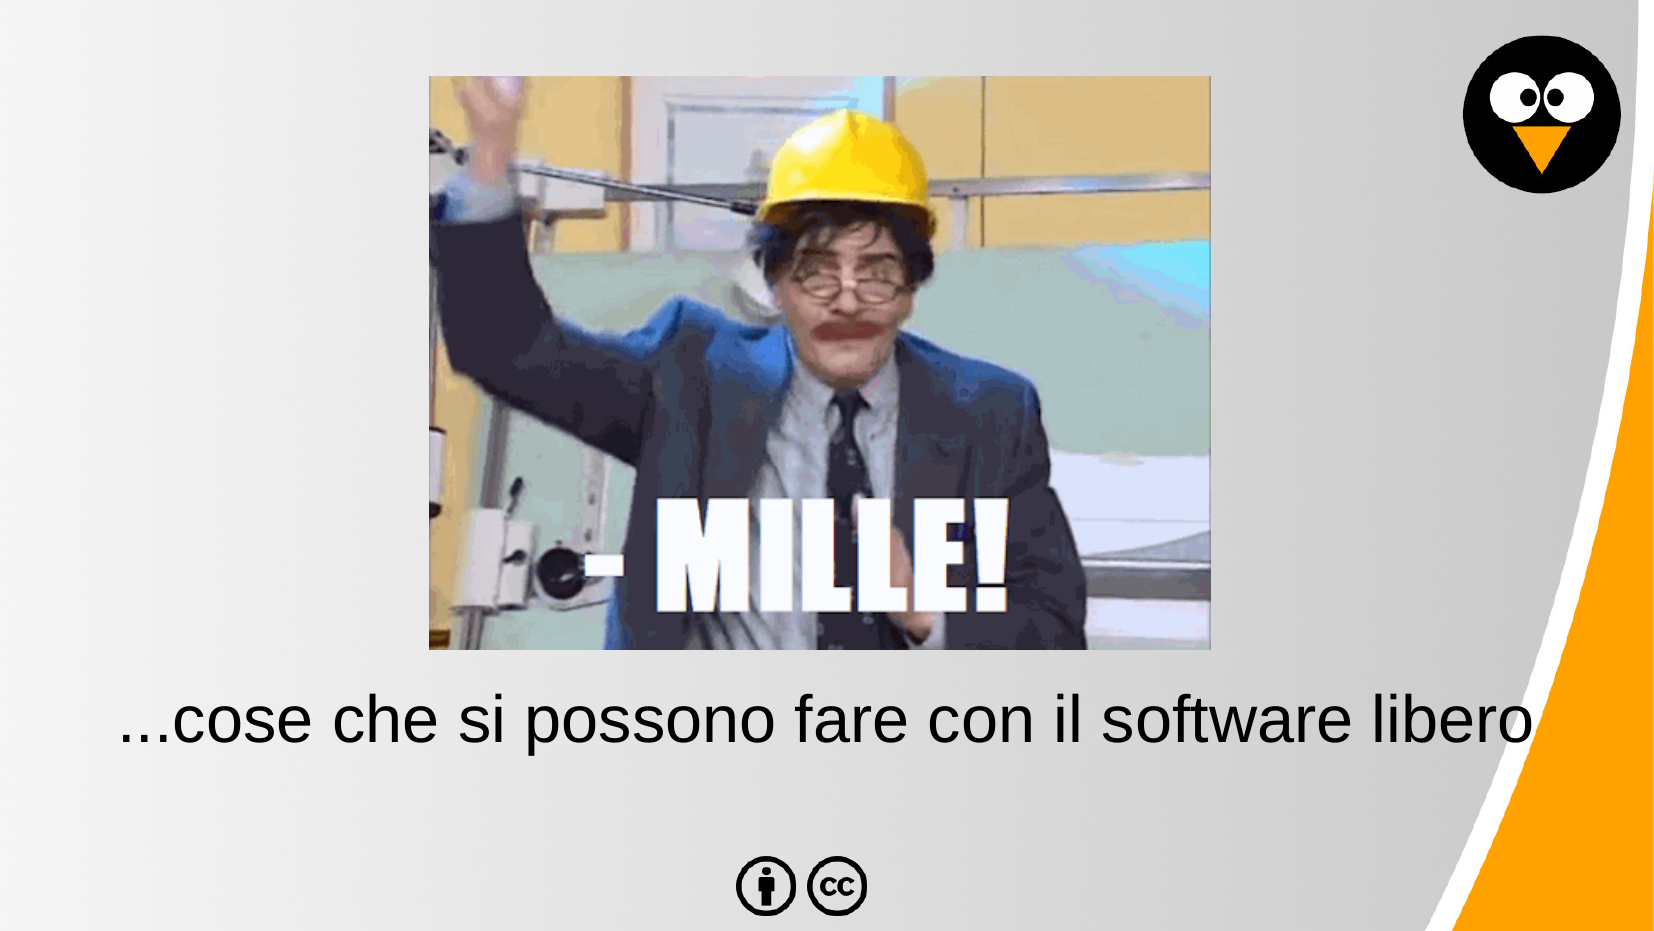

# ...cose che si possono fare con il software libero